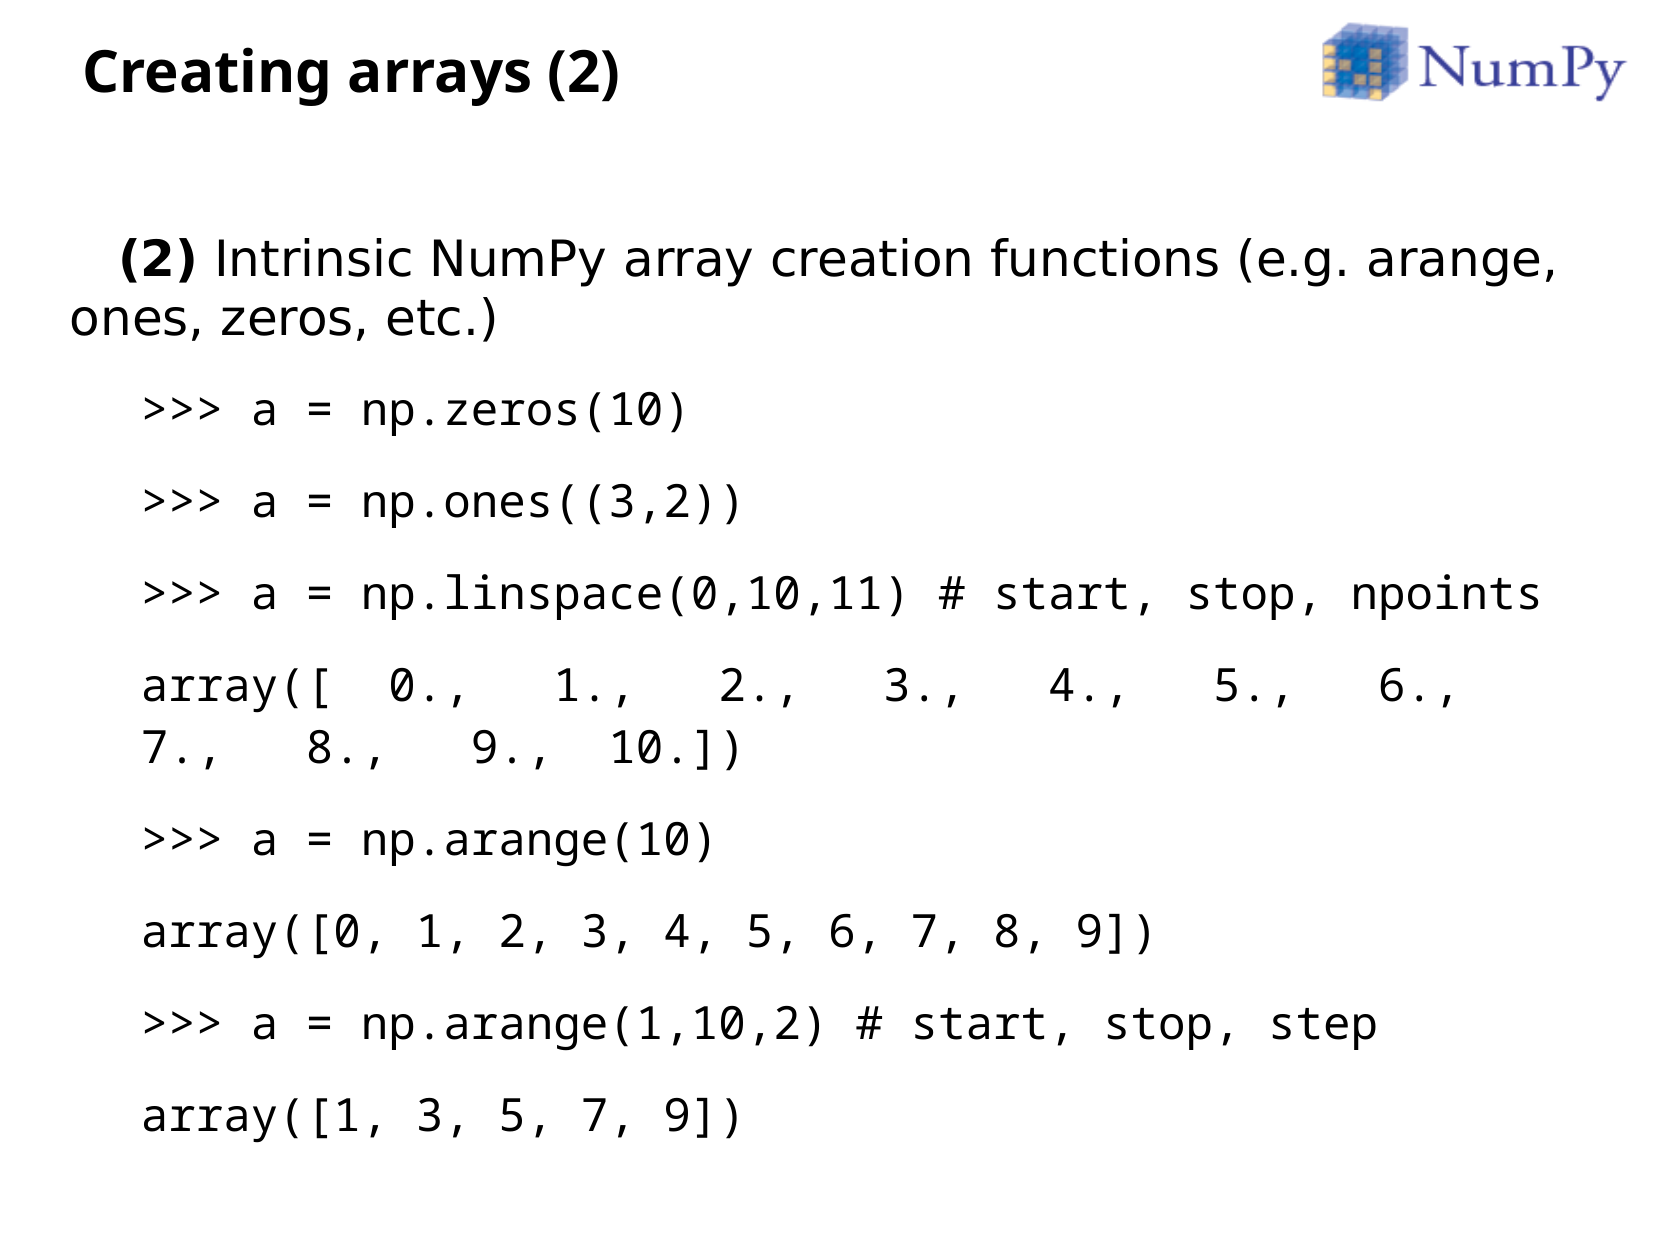

# Creating arrays (2)
 (2) Intrinsic NumPy array creation functions (e.g. arange, ones, zeros, etc.)
>>> a = np.zeros(10)
>>> a = np.ones((3,2))
>>> a = np.linspace(0,10,11) # start, stop, npoints
array([ 0., 1., 2., 3., 4., 5., 6., 7., 8., 9., 10.])
>>> a = np.arange(10)
array([0, 1, 2, 3, 4, 5, 6, 7, 8, 9])
>>> a = np.arange(1,10,2) # start, stop, step
array([1, 3, 5, 7, 9])